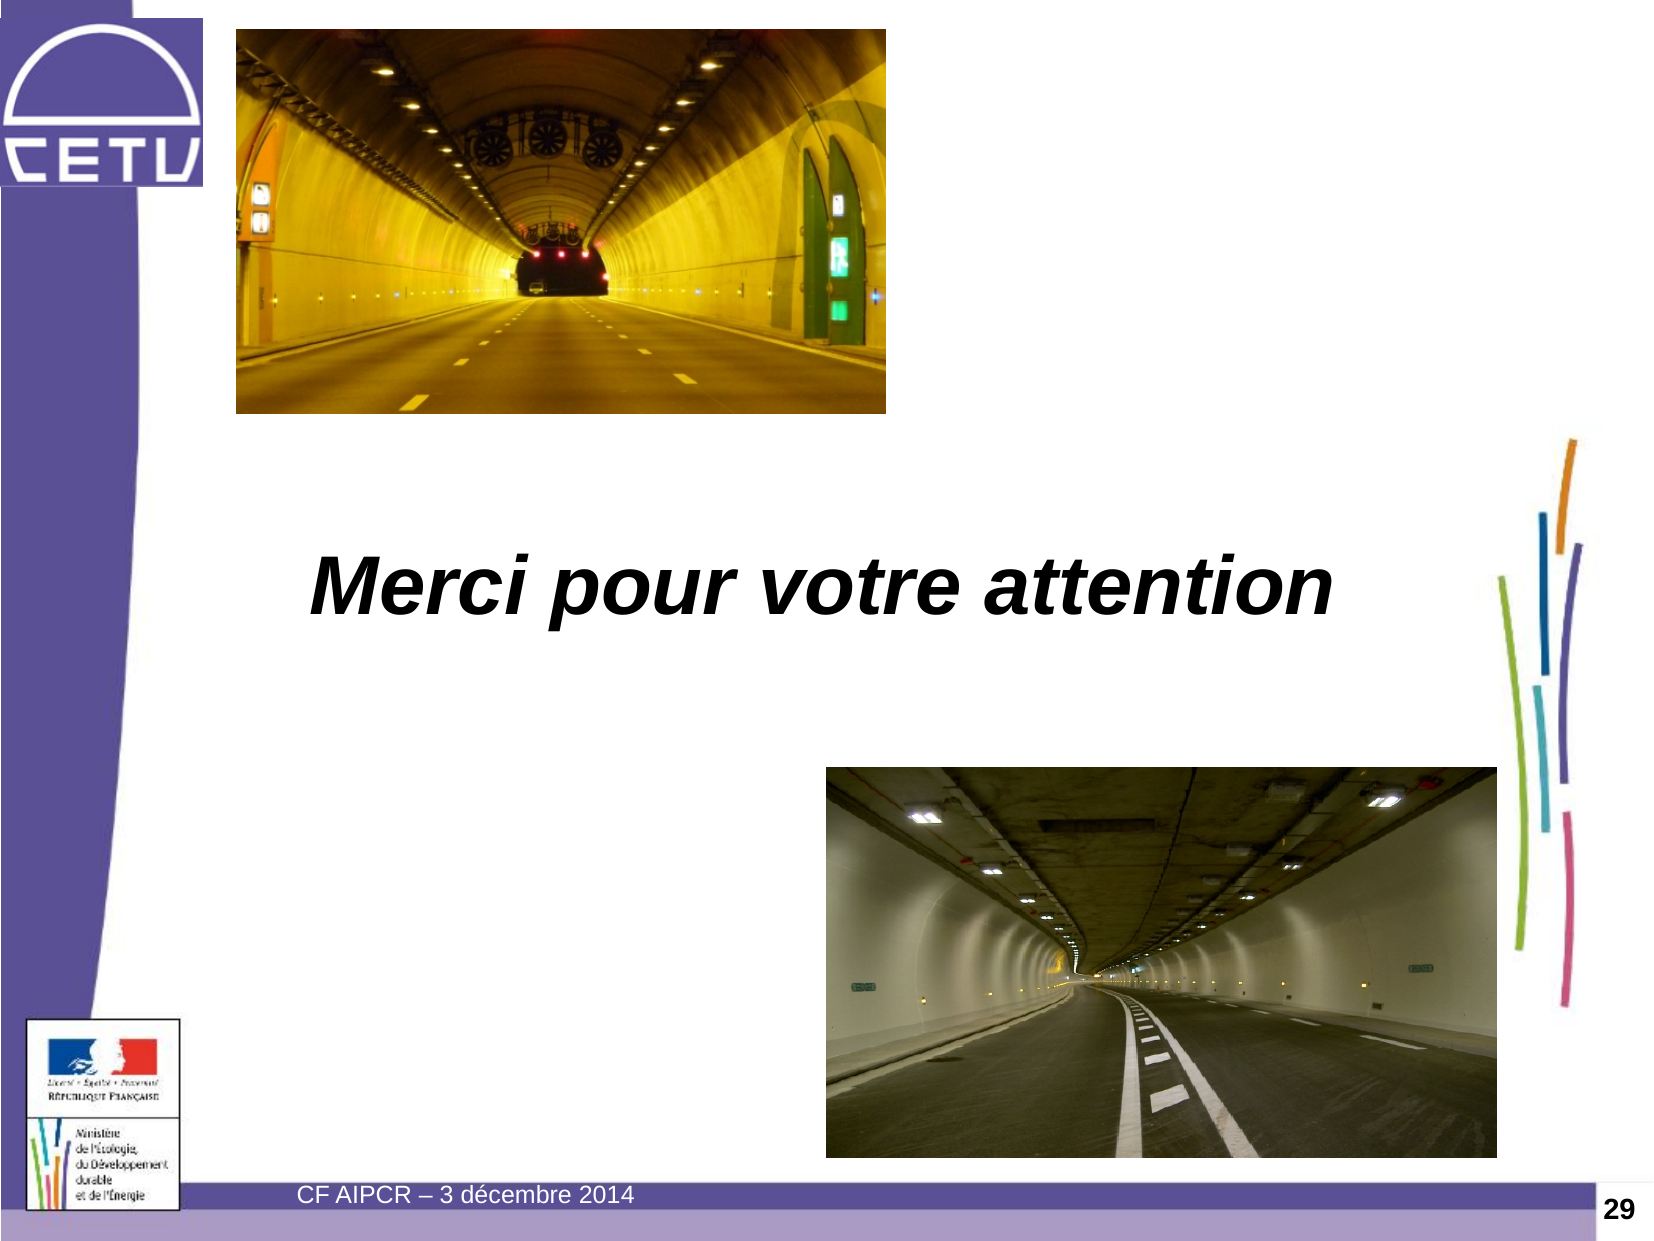

Merci pour votre attention
CF AIPCR – 3 décembre 2014
29